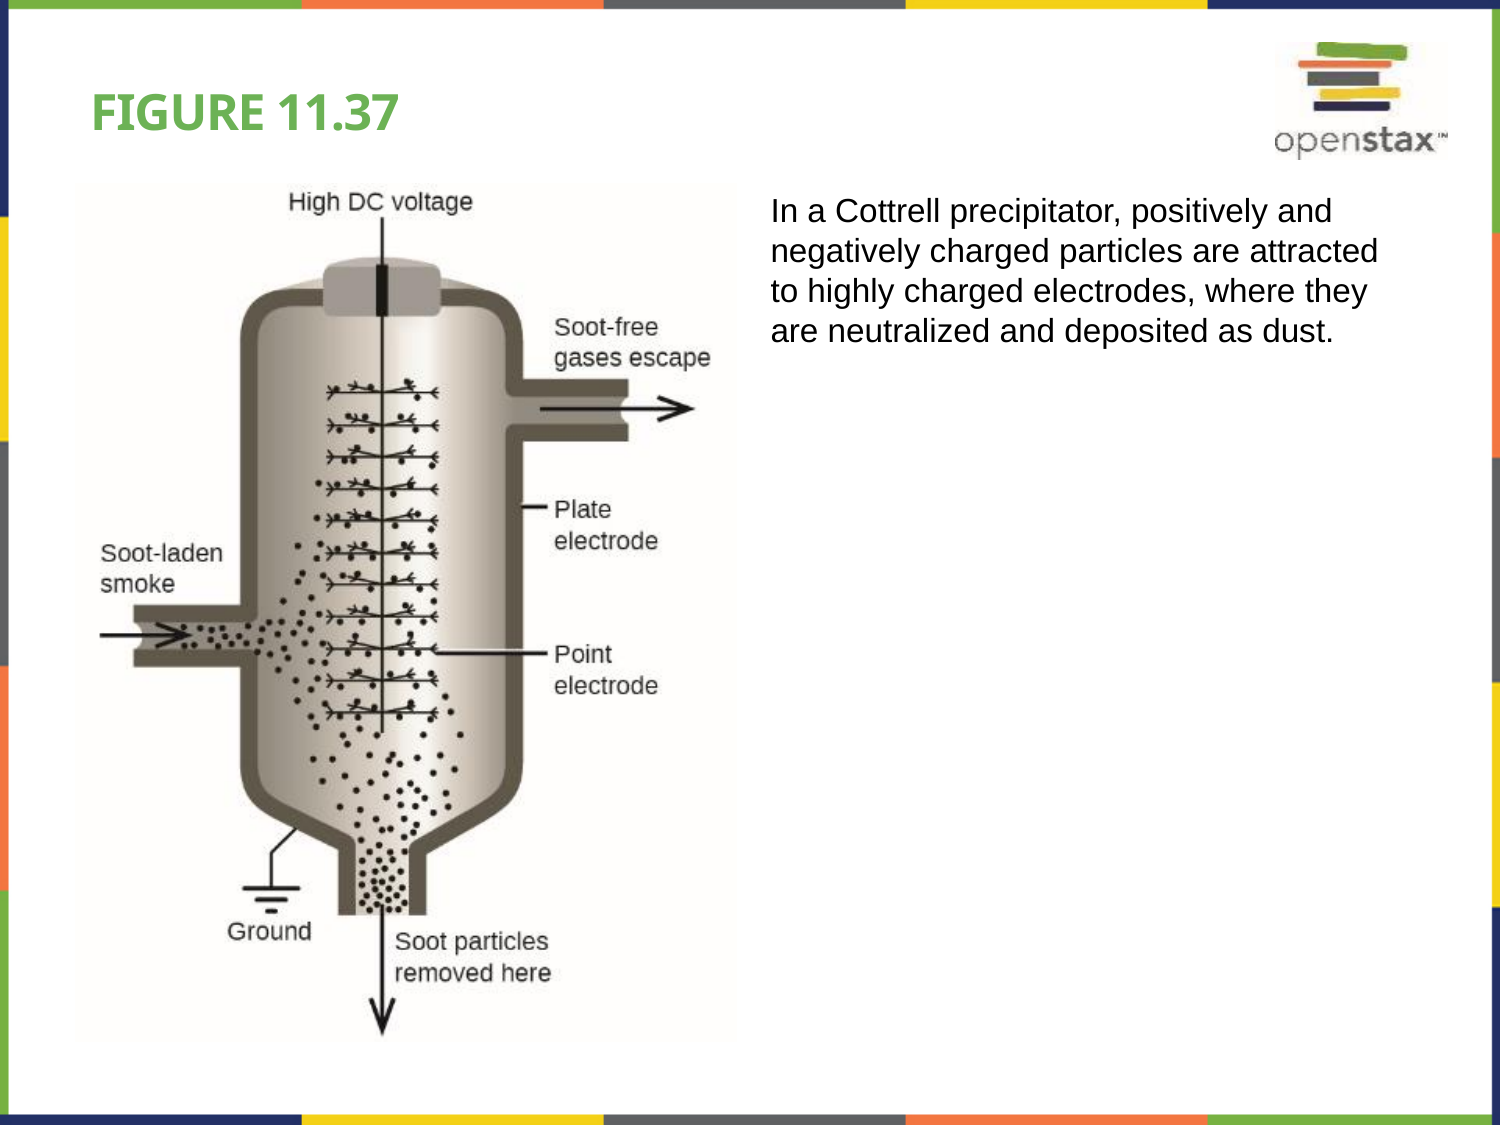

# Figure 11.37
In a Cottrell precipitator, positively and negatively charged particles are attracted to highly charged electrodes, where they are neutralized and deposited as dust.